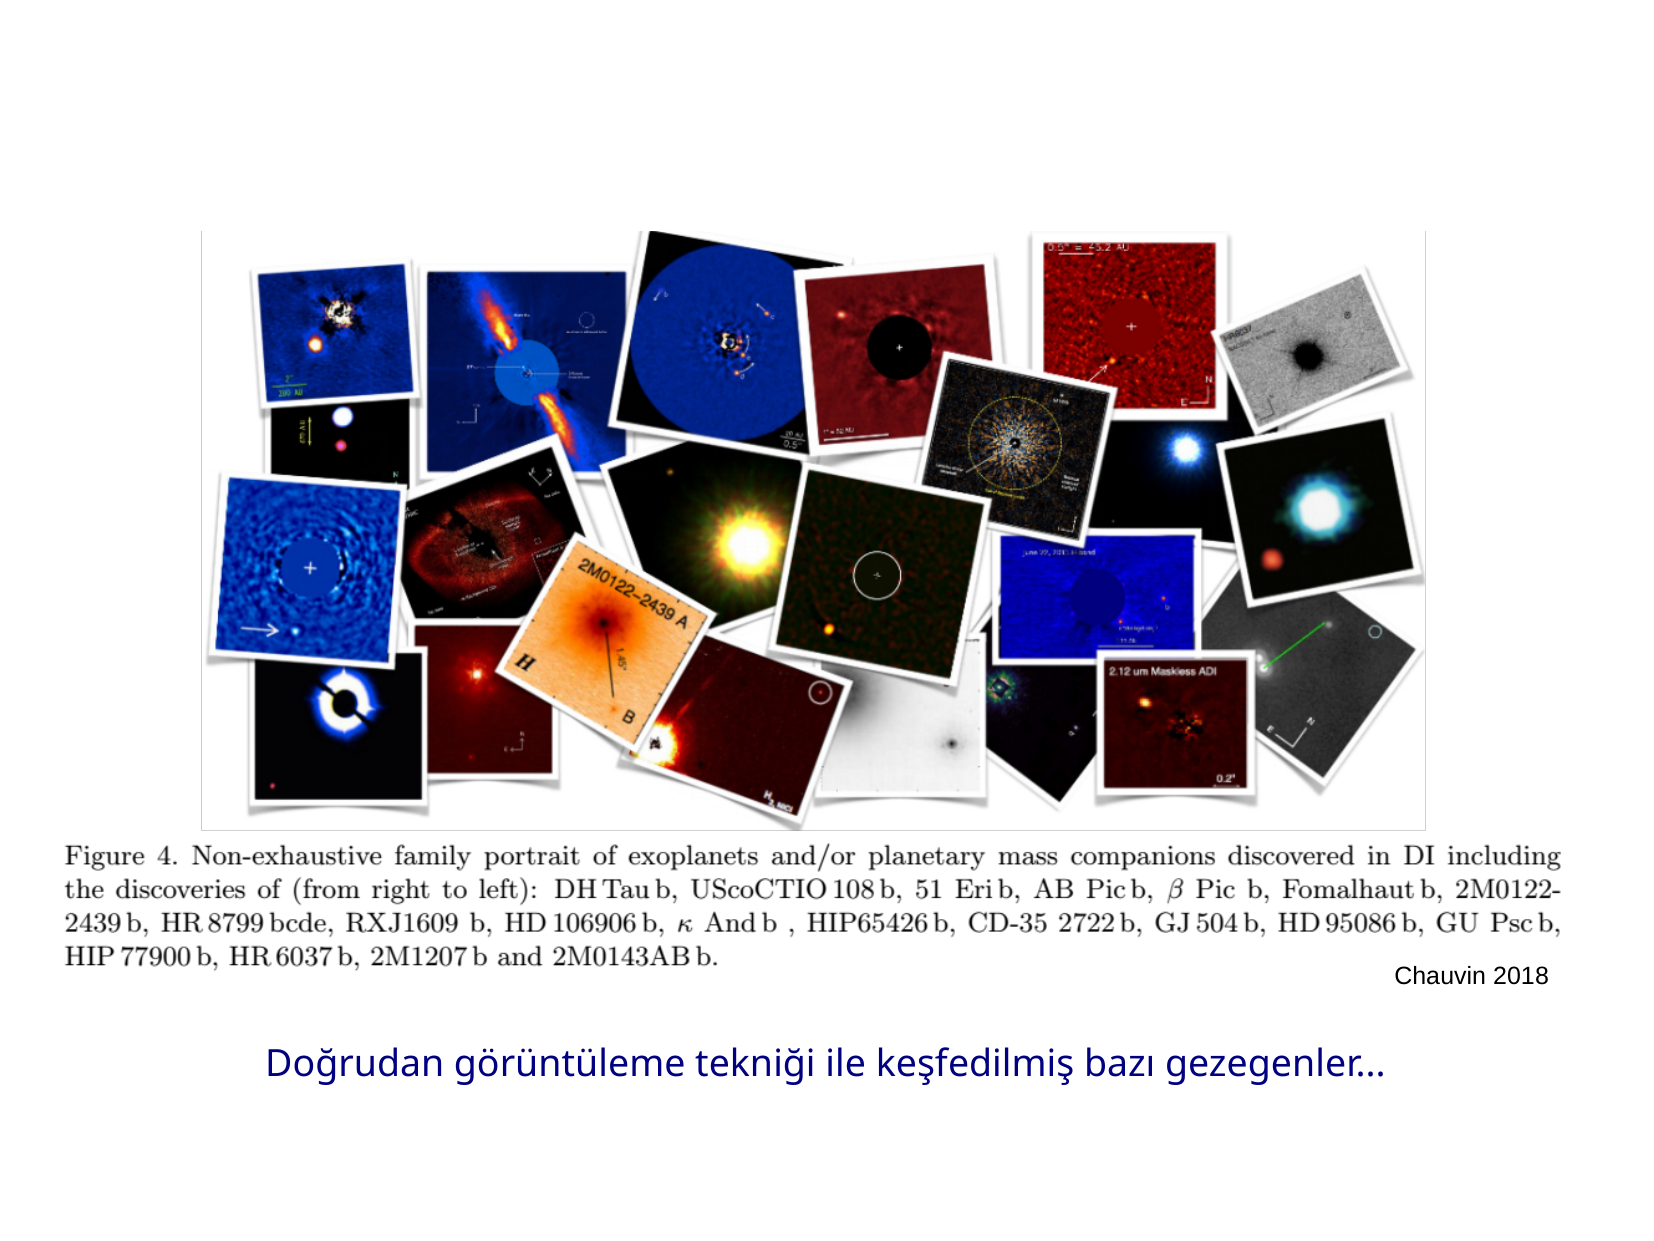

Chauvin 2018
Doğrudan görüntüleme tekniği ile keşfedilmiş bazı gezegenler...